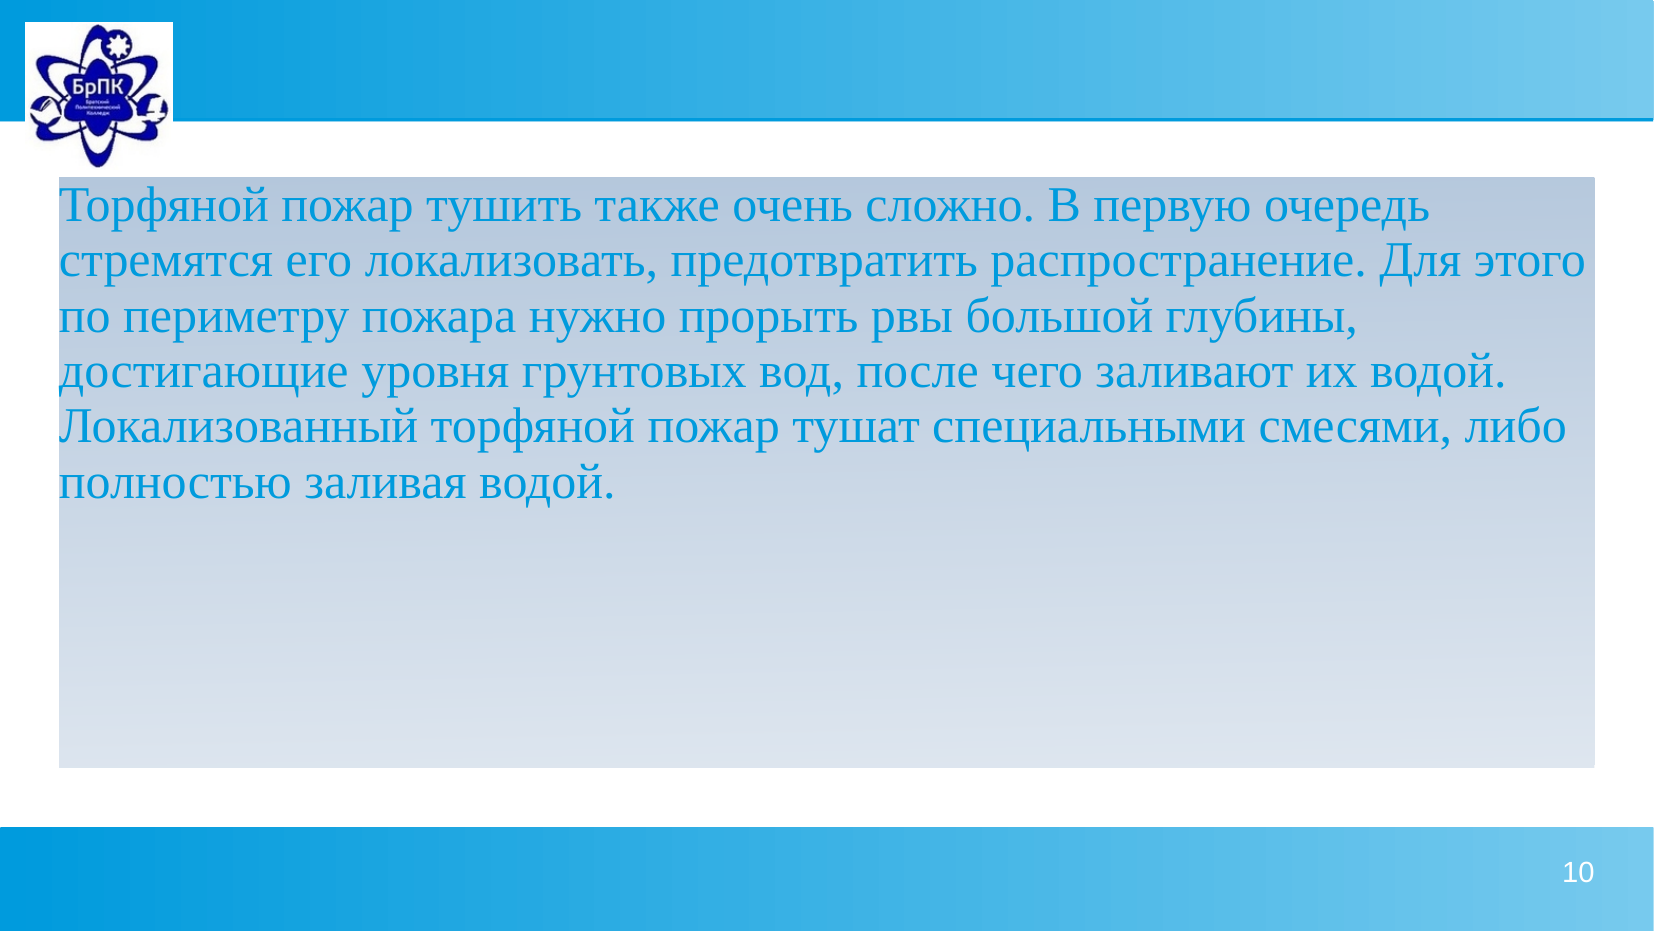

# Торфяной пожар тушить также очень сложно. В первую очередь стремятся его локализовать, предотвратить распространение. Для этого по периметру пожара нужно прорыть рвы большой глубины, достигающие уровня грунтовых вод, после чего заливают их водой. Локализованный торфяной пожар тушат специальными смесями, либо полностью заливая водой.
10